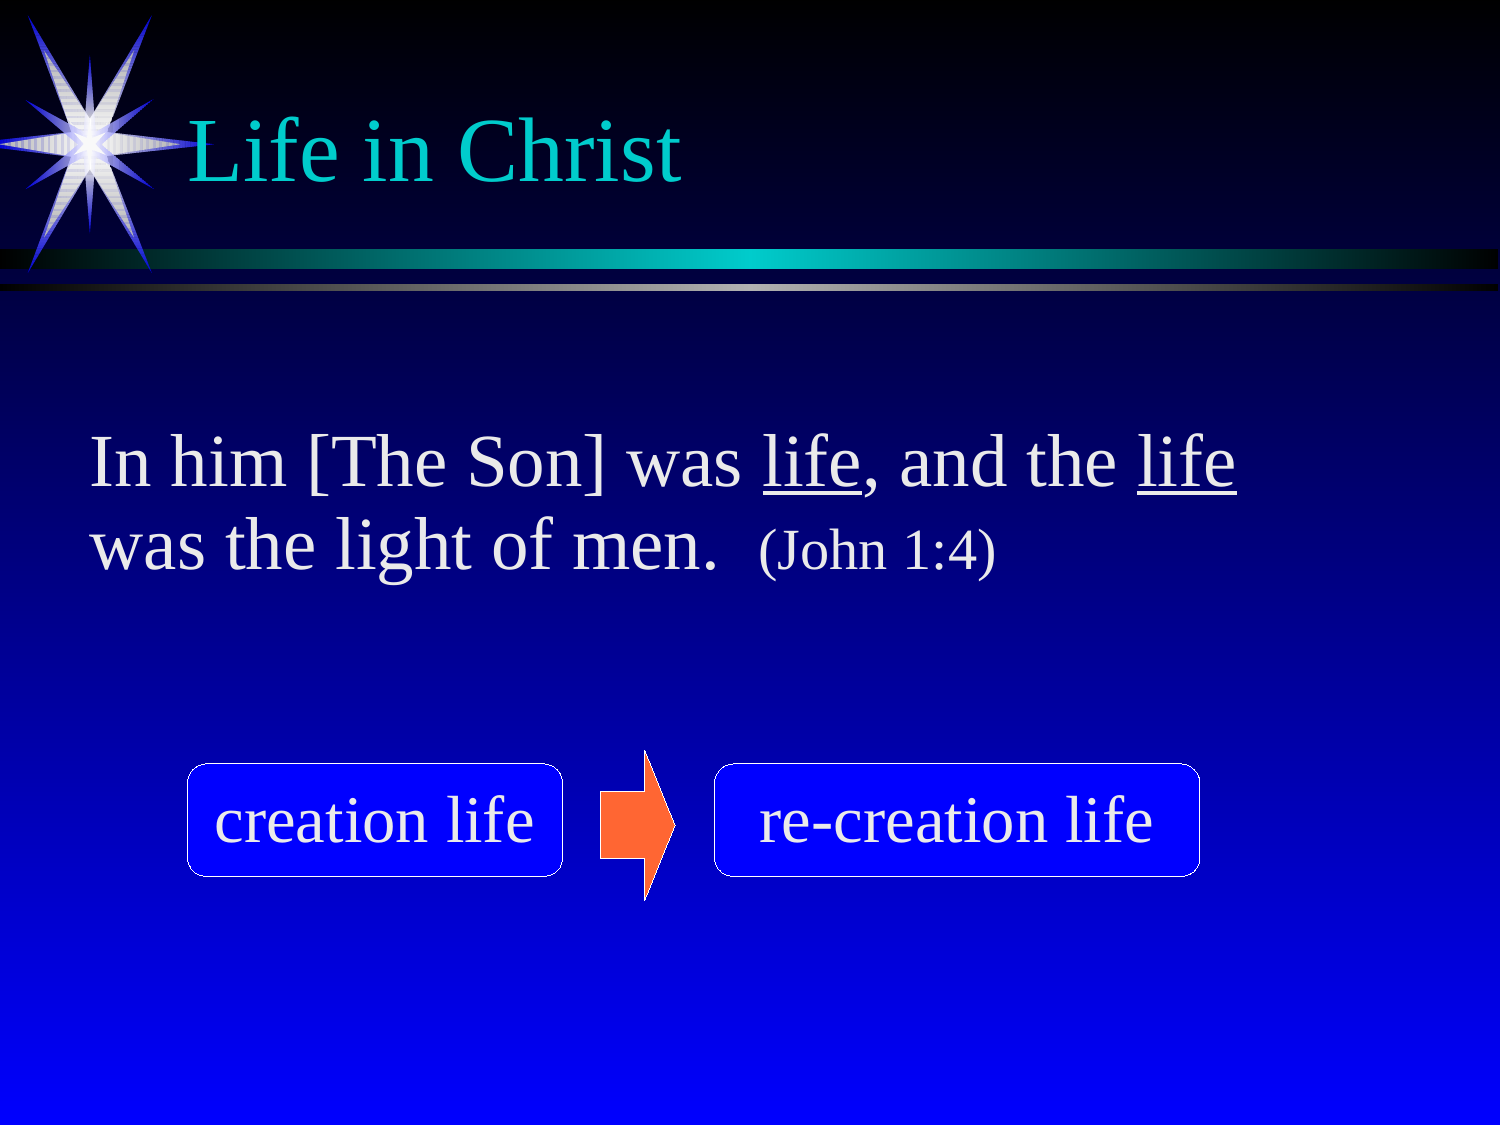

# Life in Christ
In him [The Son] was life, and the life was the light of men. (John 1:4)
creation life
re-creation life